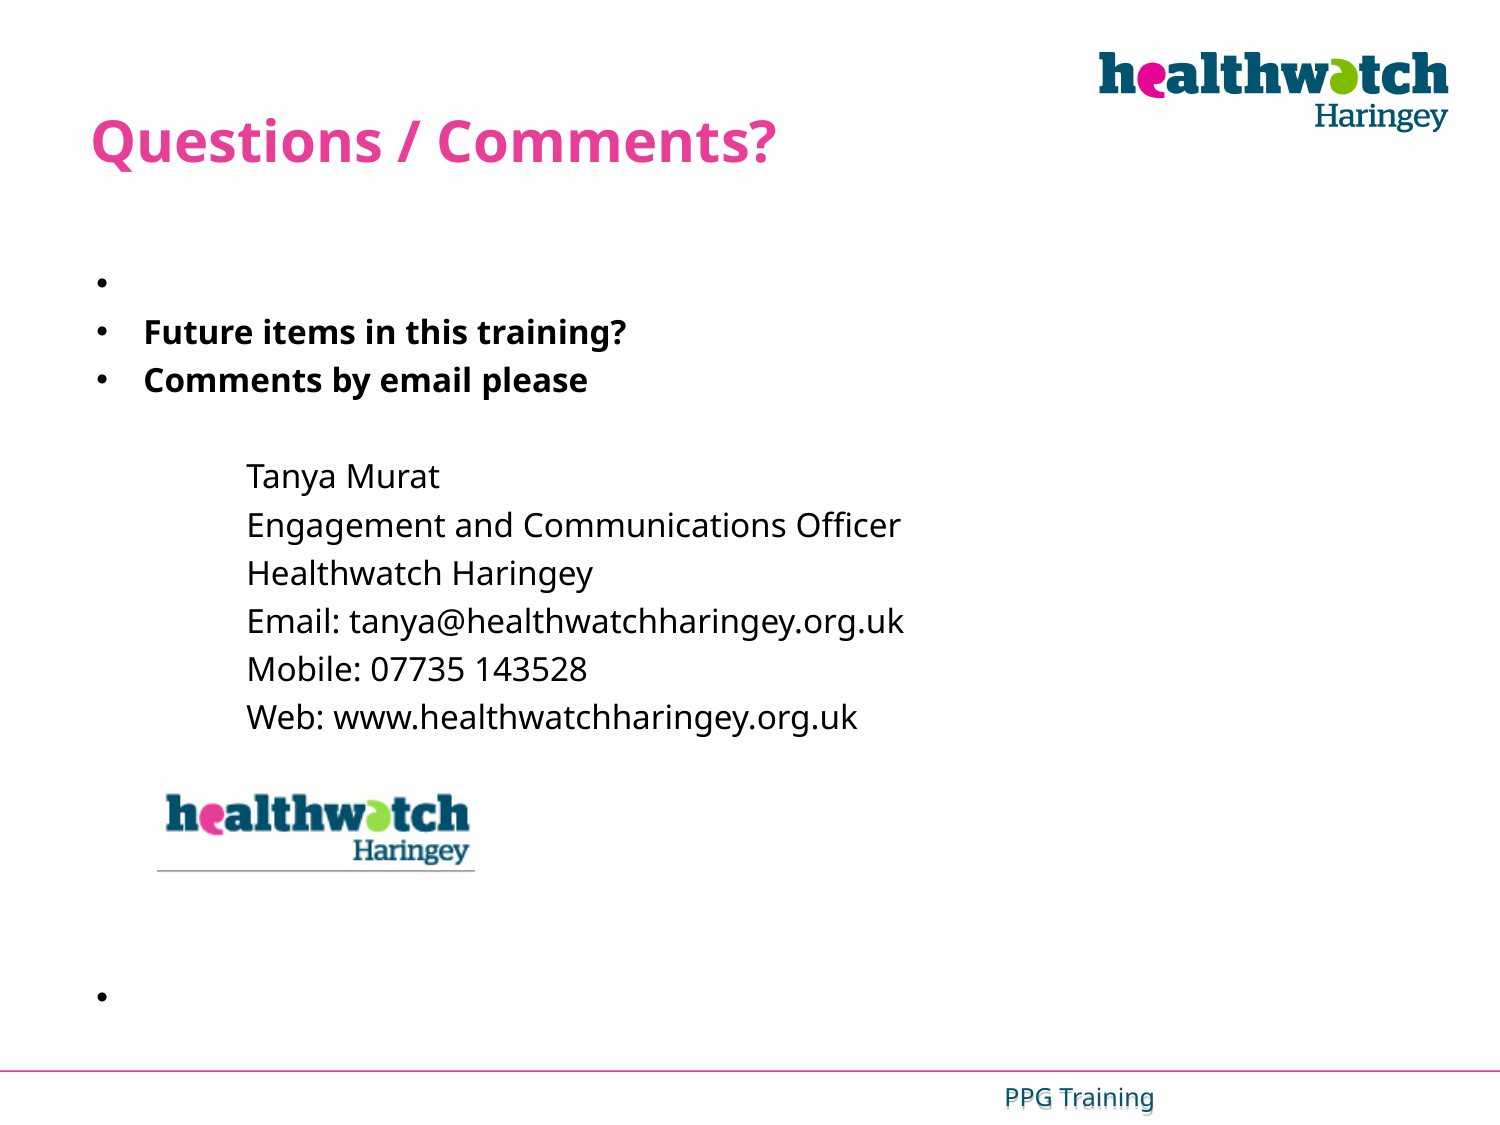

# Questions / Comments?
Future items in this training?
Comments by email please
Tanya Murat
Engagement and Communications Officer
Healthwatch Haringey
Email: tanya@healthwatchharingey.org.uk
Mobile: 07735 143528
Web: www.healthwatchharingey.org.uk